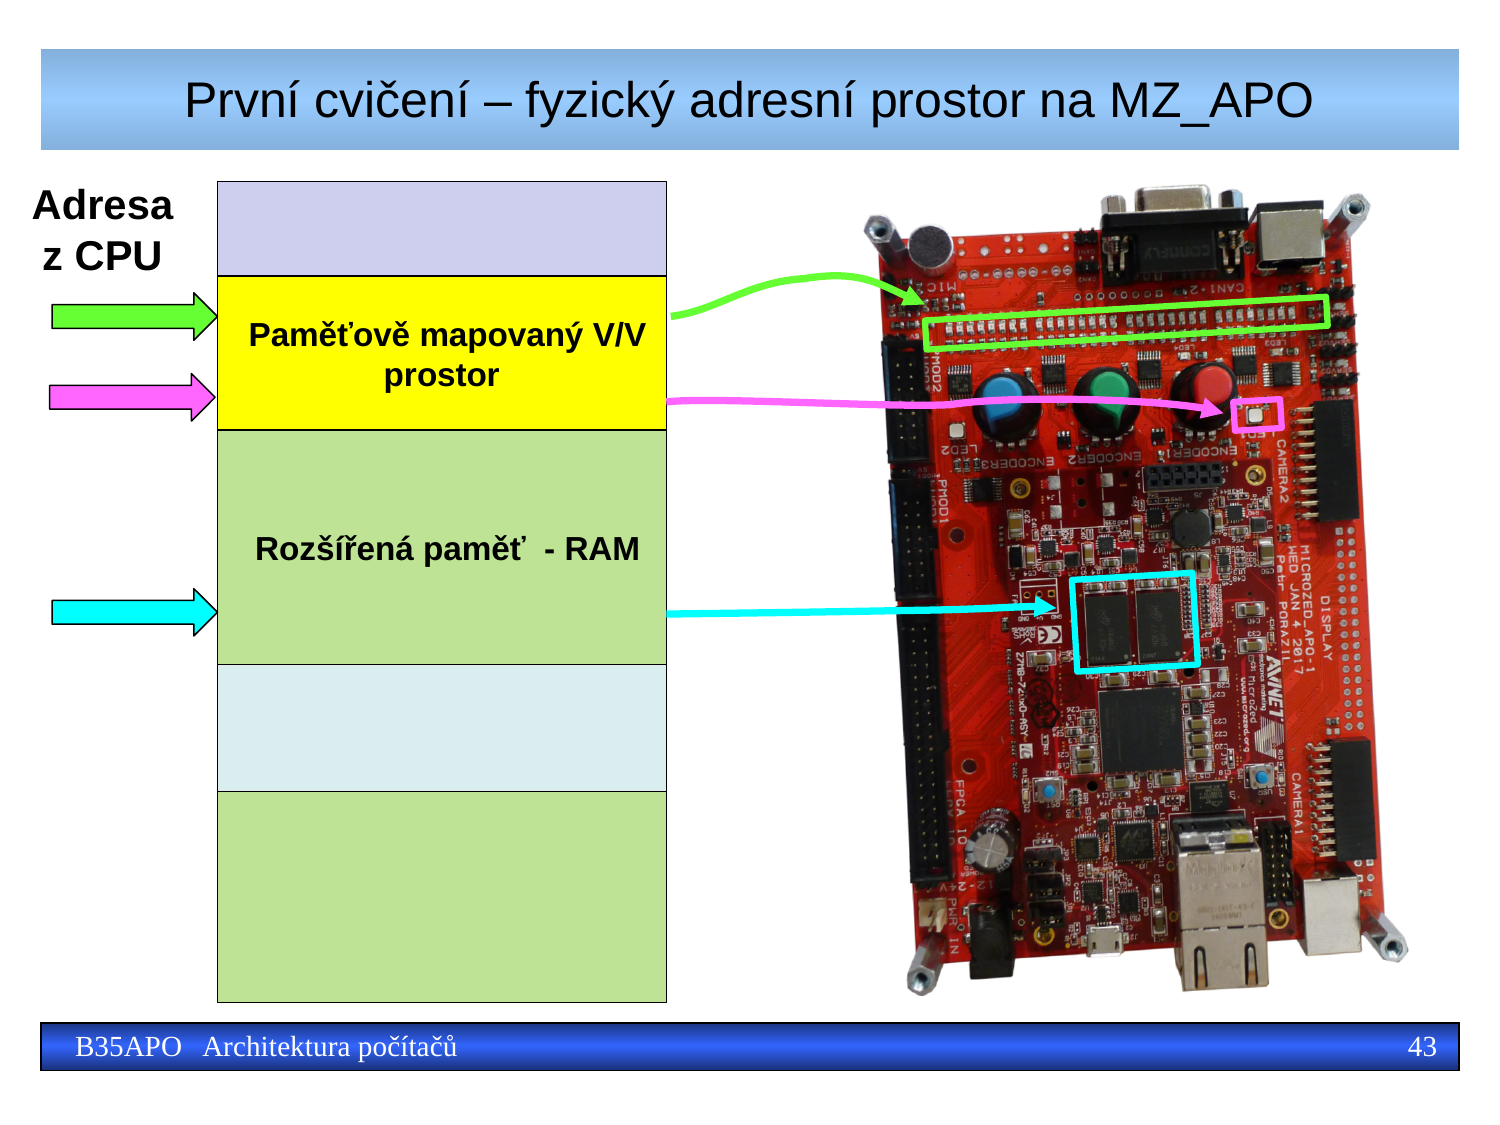

# První cvičení – fyzický adresní prostor na MZ_APO
Adresa z CPU
Paměťově mapovaný V/V prostor
Rozšířená paměť - RAM
B35APO Architektura počítačů
43